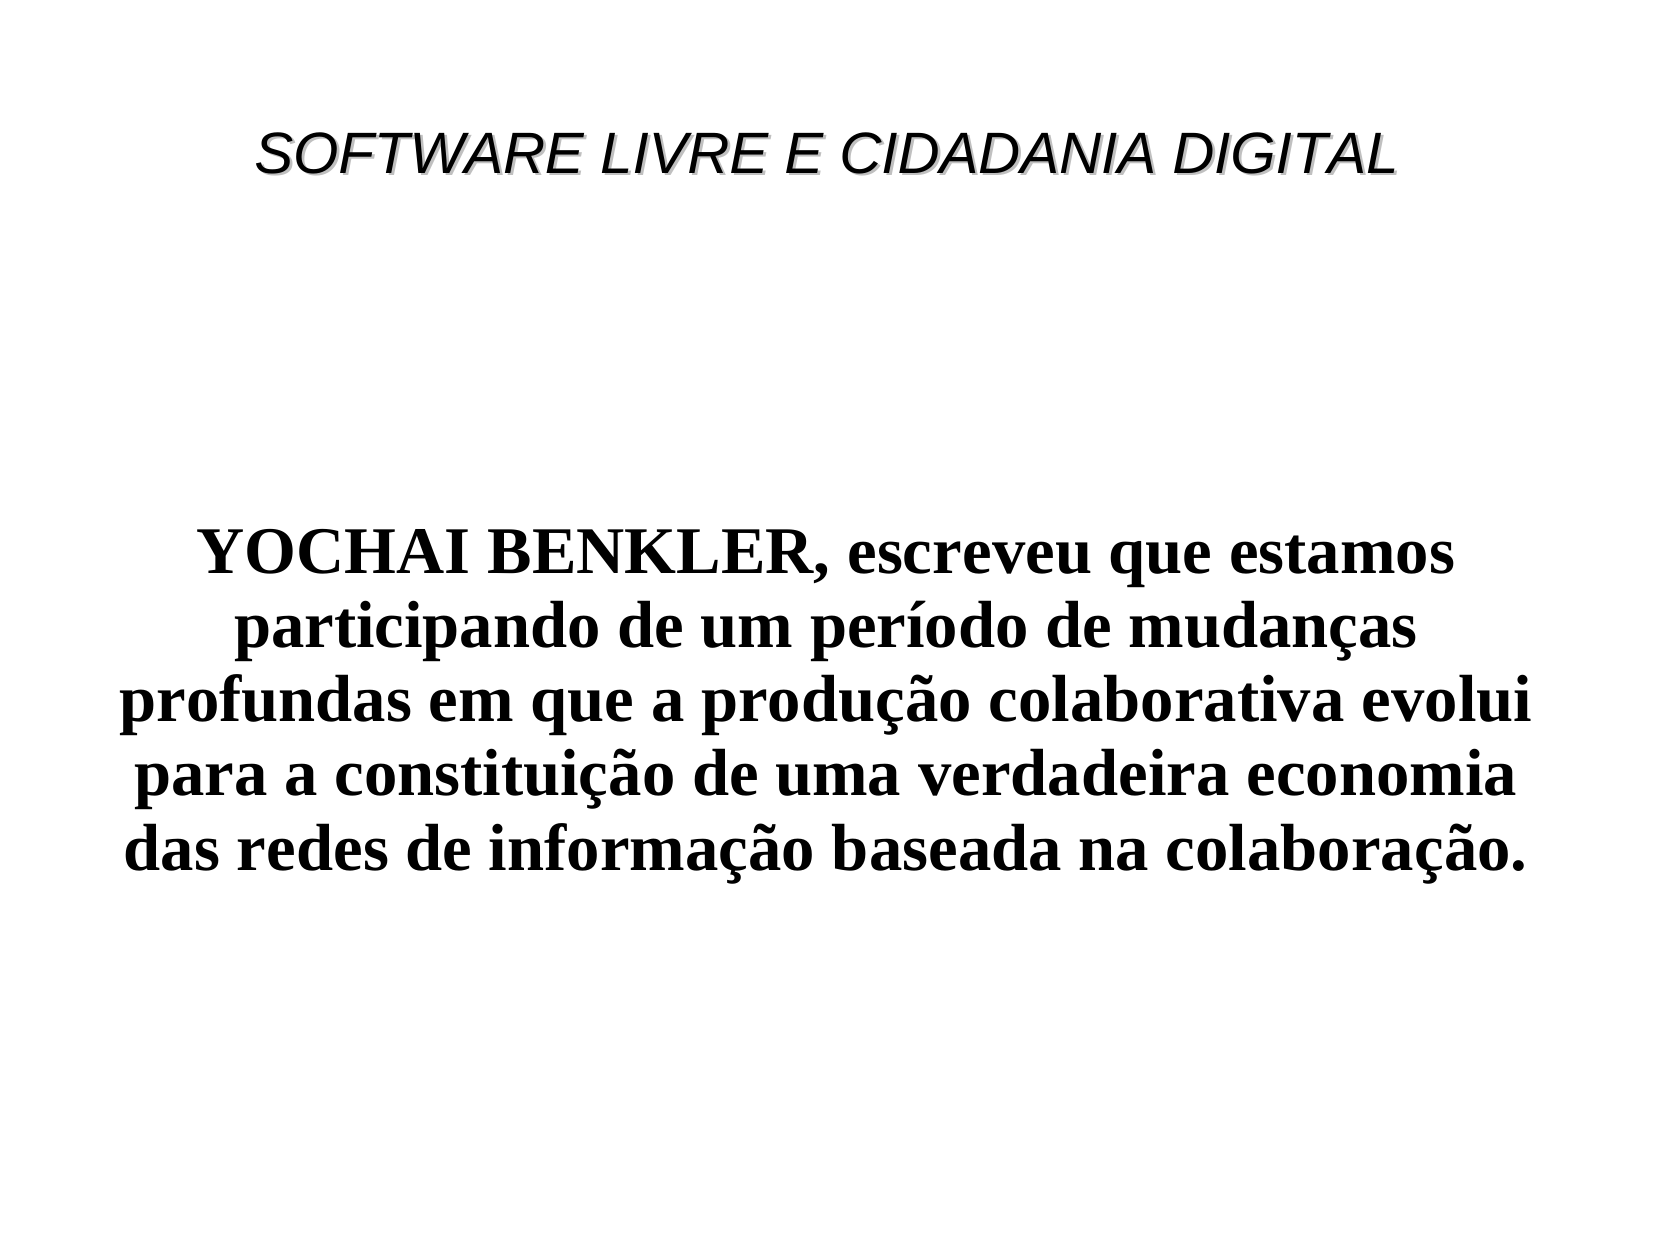

# SOFTWARE LIVRE E CIDADANIA DIGITAL
YOCHAI BENKLER, escreveu que estamos participando de um período de mudanças profundas em que a produção colaborativa evolui para a constituição de uma verdadeira economia das redes de informação baseada na colaboração.